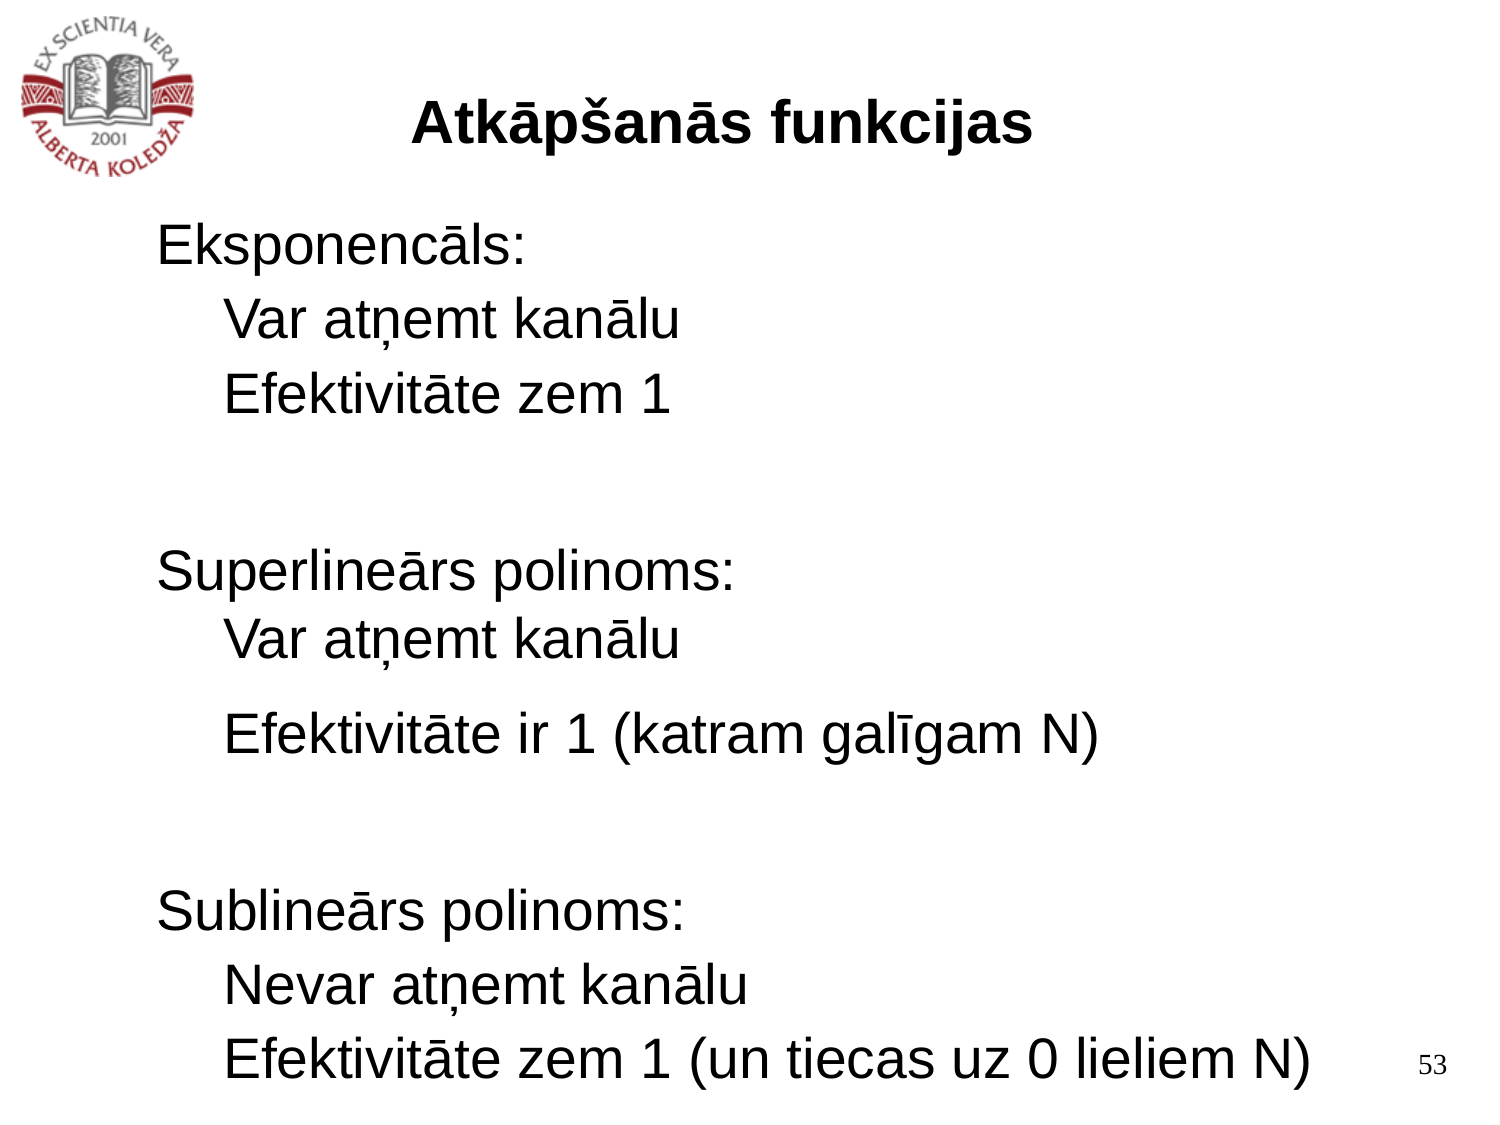

# Atkāpšanās funkcijas
Eksponencāls:
Var atņemt kanālu
Efektivitāte zem 1
Superlineārs polinoms:
Var atņemt kanālu
Efektivitāte ir 1 (katram galīgam N)
Sublineārs polinoms:
Nevar atņemt kanālu
Efektivitāte zem 1 (un tiecas uz 0 lieliem N)